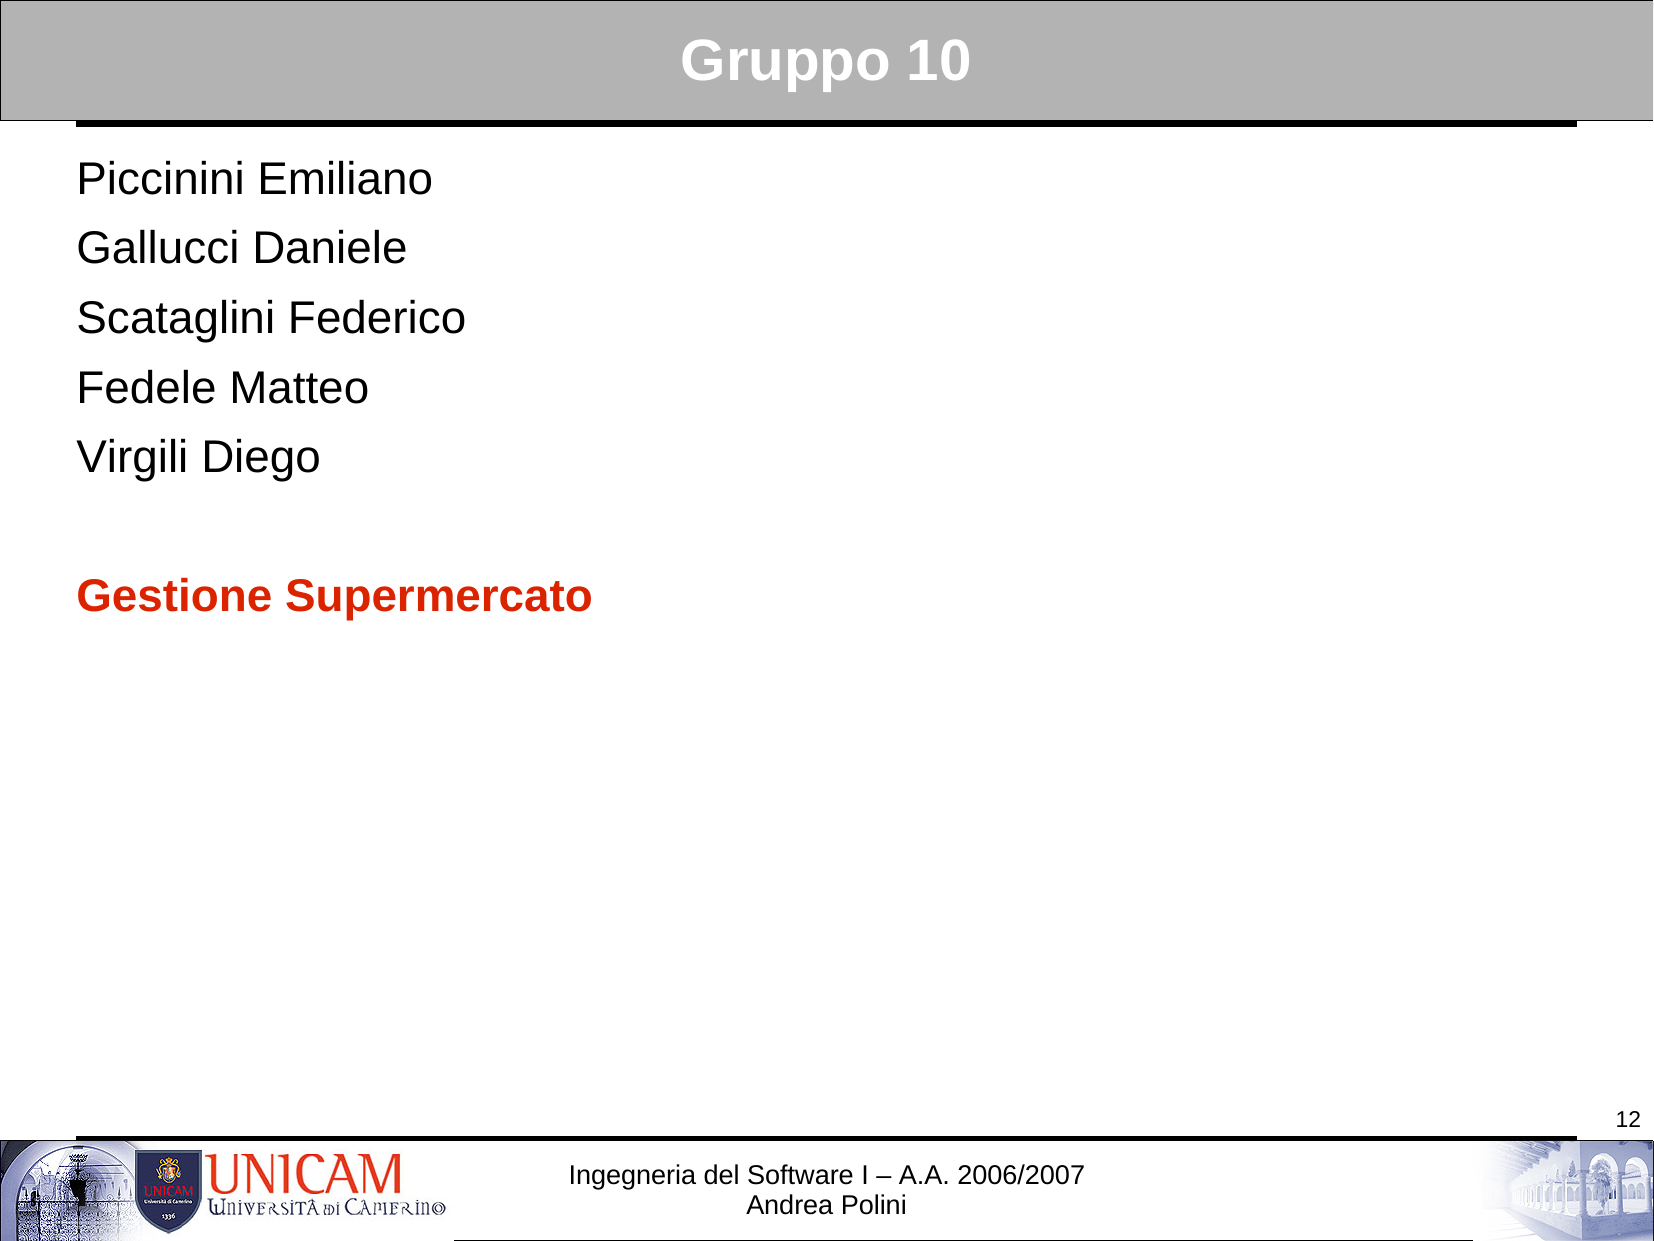

# Gruppo 10
Piccinini Emiliano
Gallucci Daniele
Scataglini Federico
Fedele Matteo
Virgili Diego
Gestione Supermercato
12